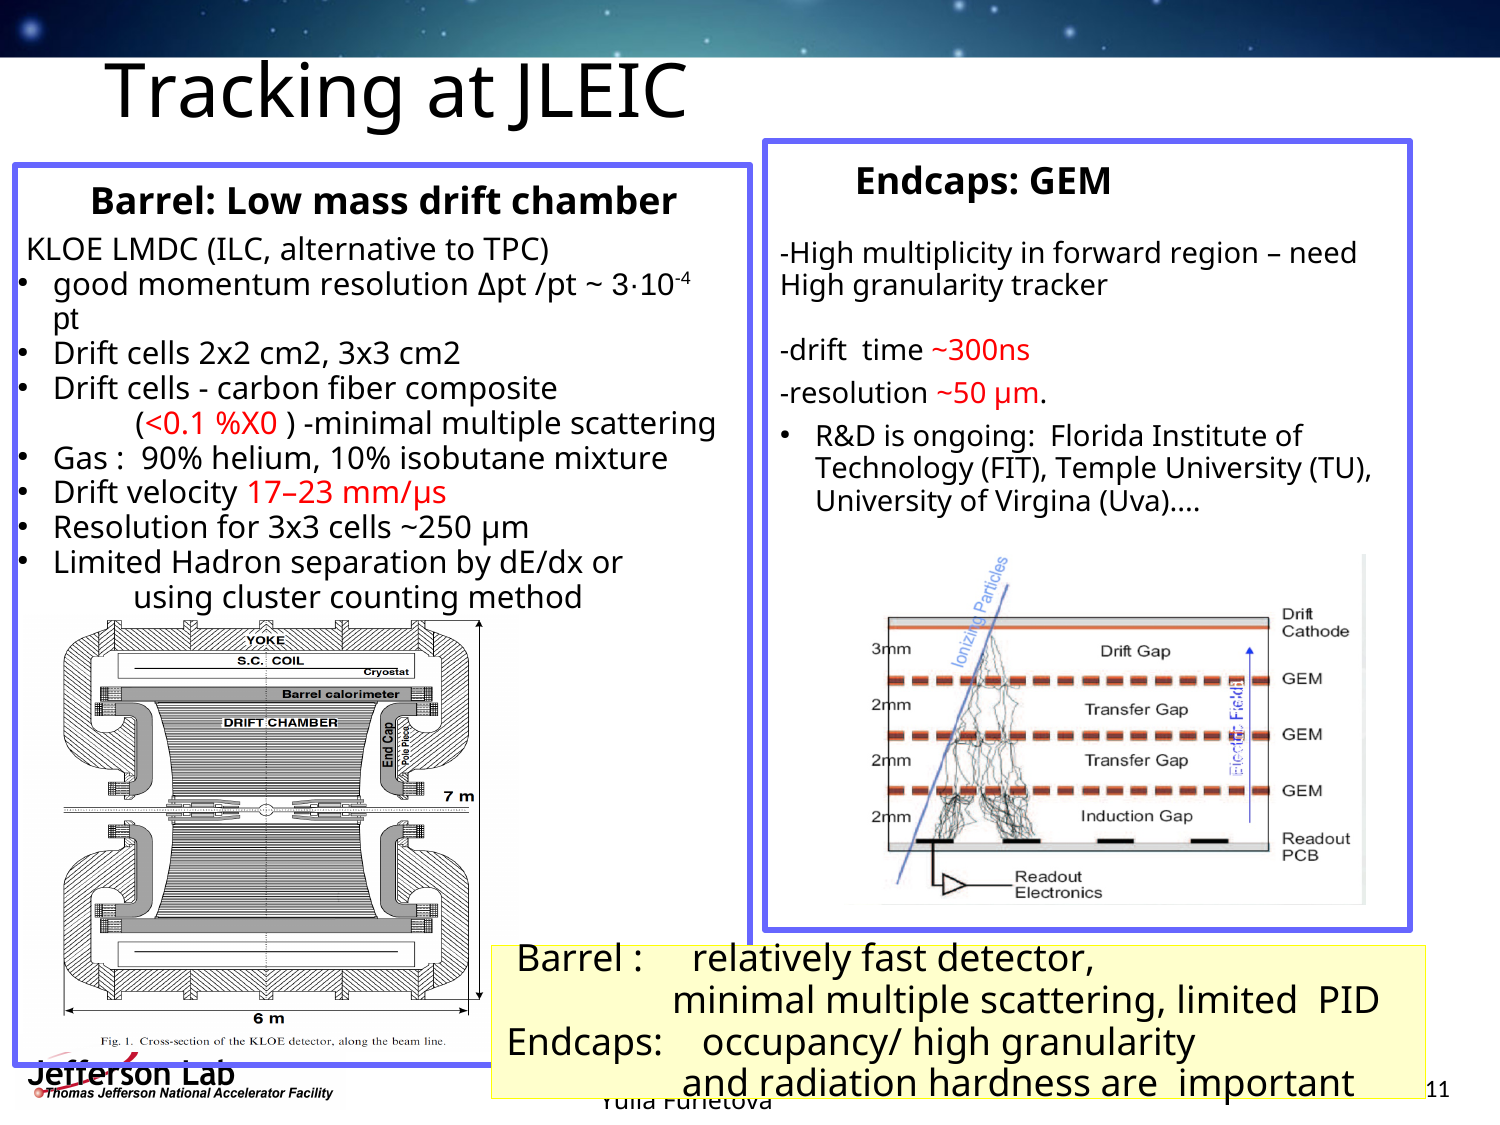

Tracking at JLEIC
Endcaps: GEM
Barrel: Low mass drift chamber
 KLOE LMDC (ILC, alternative to TPC)
good momentum resolution Δpt /pt ~ 3·10-4 pt
Drift cells 2x2 cm2, 3x3 cm2
Drift cells - carbon fiber composite
 (<0.1 %X0 ) -minimal multiple scattering
Gas : 90% helium, 10% isobutane mixture
Drift velocity 17–23 mm/μs
Resolution for 3x3 cells ~250 μm
Limited Hadron separation by dE/dx or
 using cluster counting method
-High multiplicity in forward region – need
High granularity tracker
-drift time ~300ns
-resolution ~50 μm.
R&D is ongoing: Florida Institute of Technology (FIT), Temple University (TU), University of Virgina (Uva)....
 Barrel : relatively fast detector,
 minimal multiple scattering, limited PID
Endcaps: occupancy/ high granularity
 and radiation hardness are important
11
Yulia Furletova